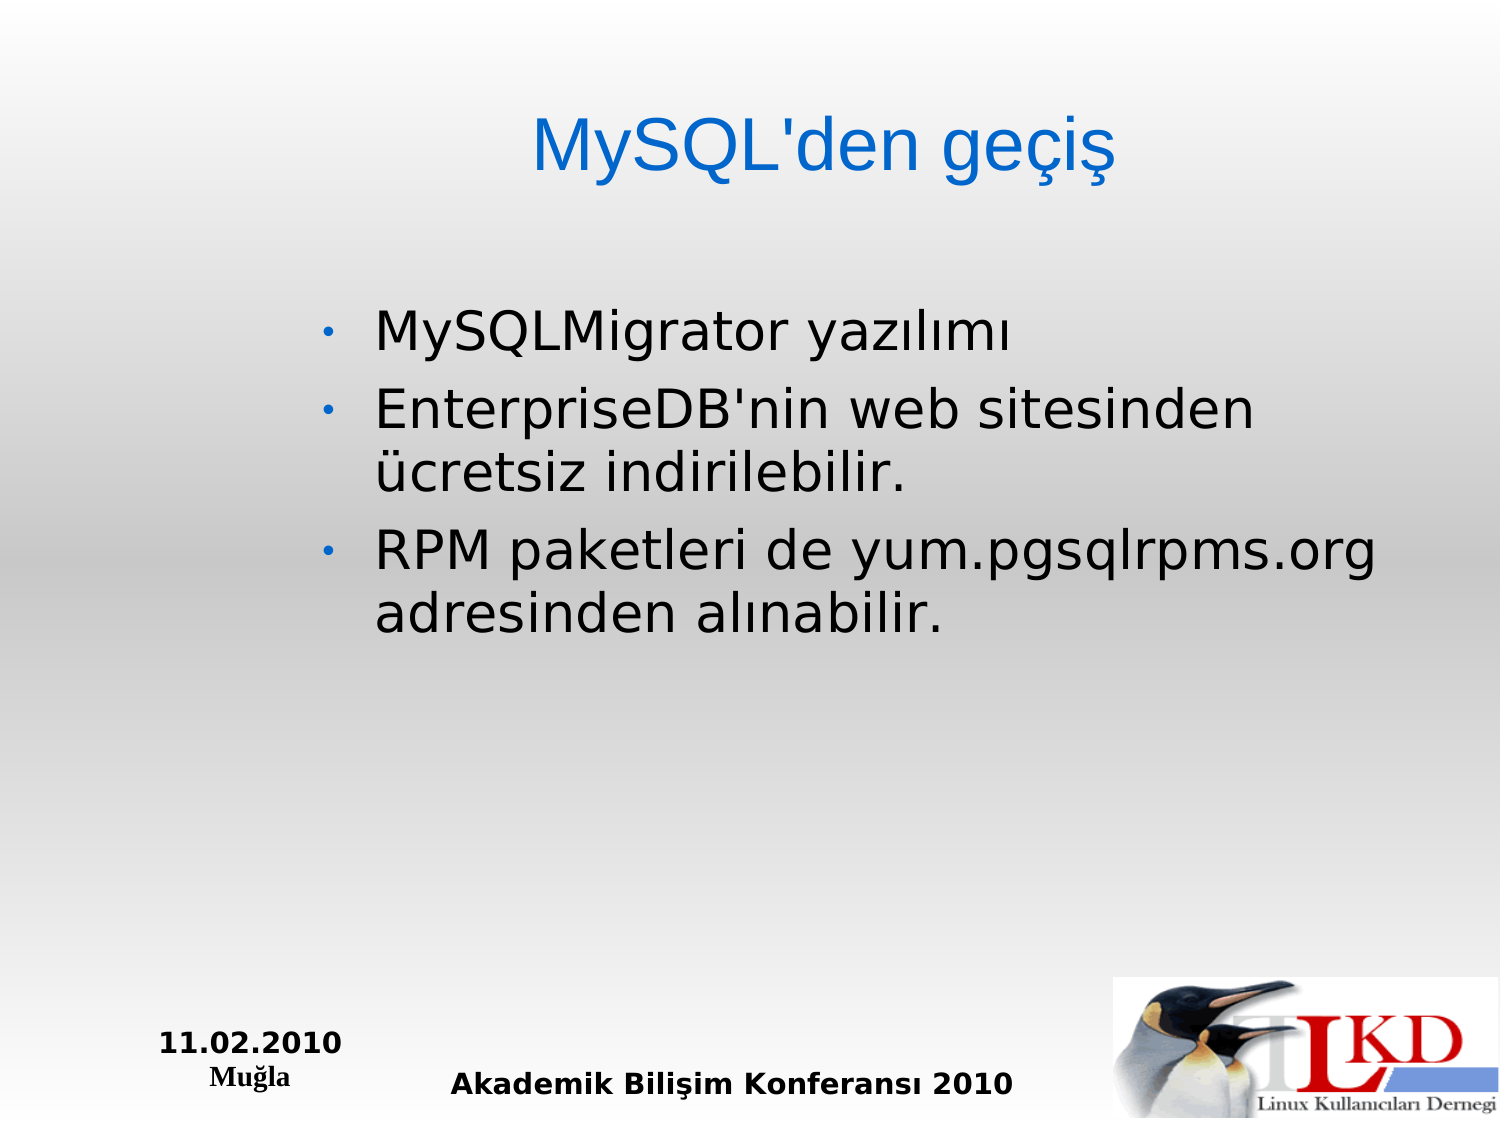

# MySQL'den geçiş
MySQLMigrator yazılımı
EnterpriseDB'nin web sitesinden ücretsiz indirilebilir.
RPM paketleri de yum.pgsqlrpms.org adresinden alınabilir.